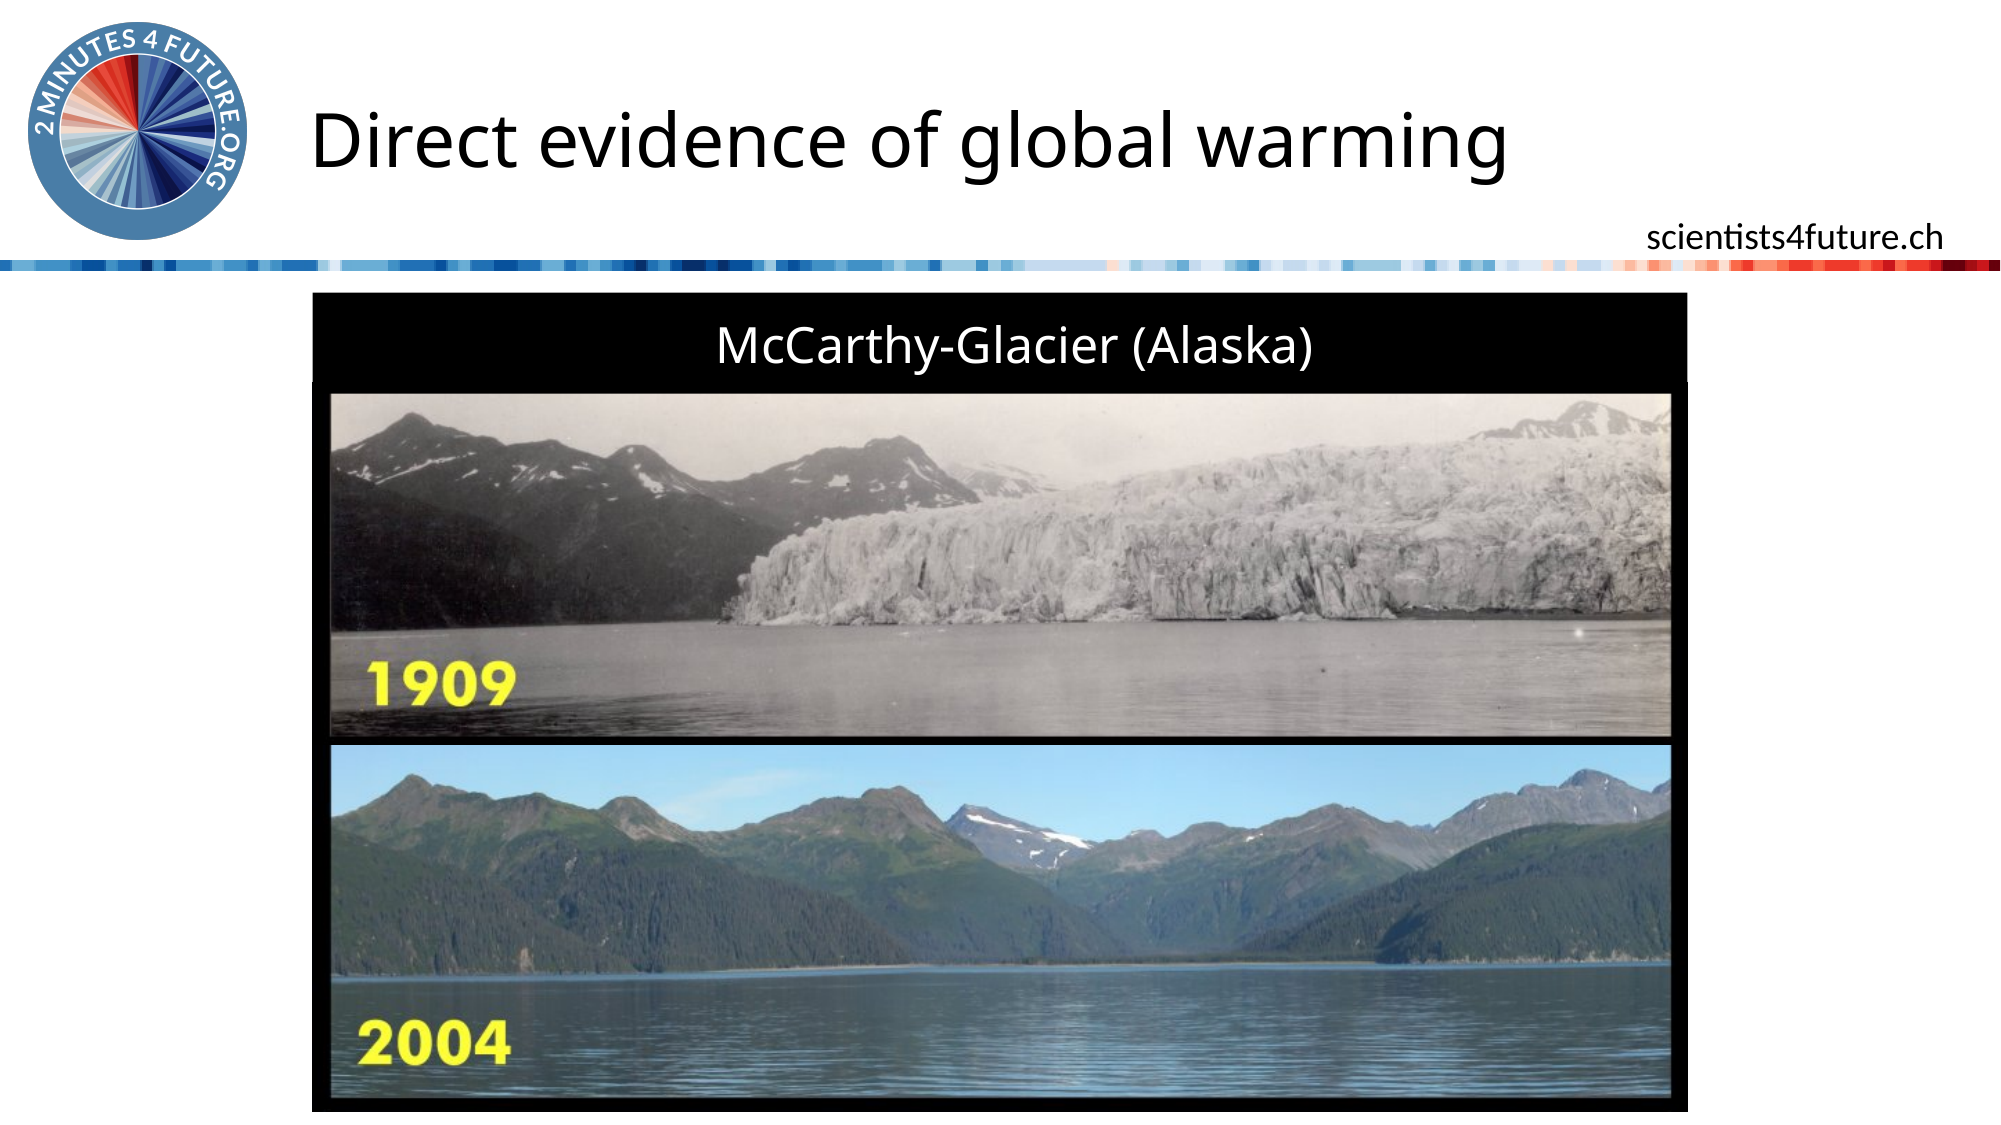

Direct evidence of global warming
McCarthy-Glacier (Alaska)